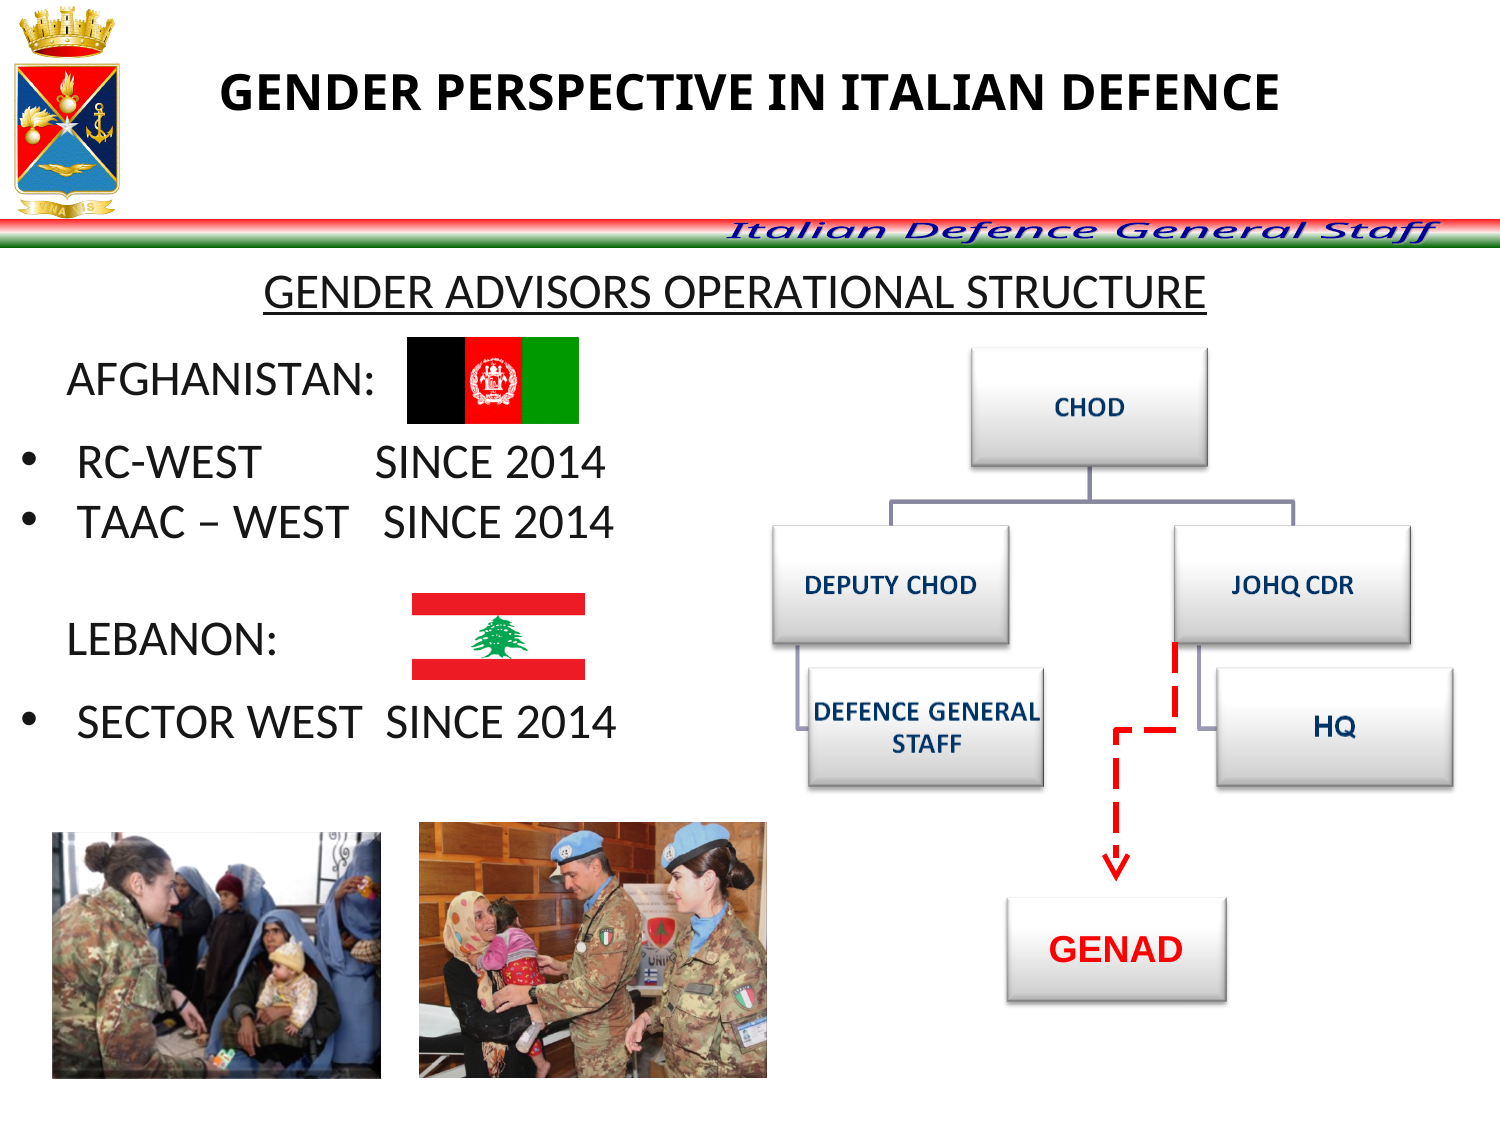

GENDER PERSPECTIVE IN ITALIAN DEFENCE
GENDER ADVISORS OPERATIONAL STRUCTURE
 AFGHANISTAN:
RC-WEST SINCE 2014
TAAC – WEST SINCE 2014
 LEBANON:
GENAD
SECTOR WEST SINCE 2014